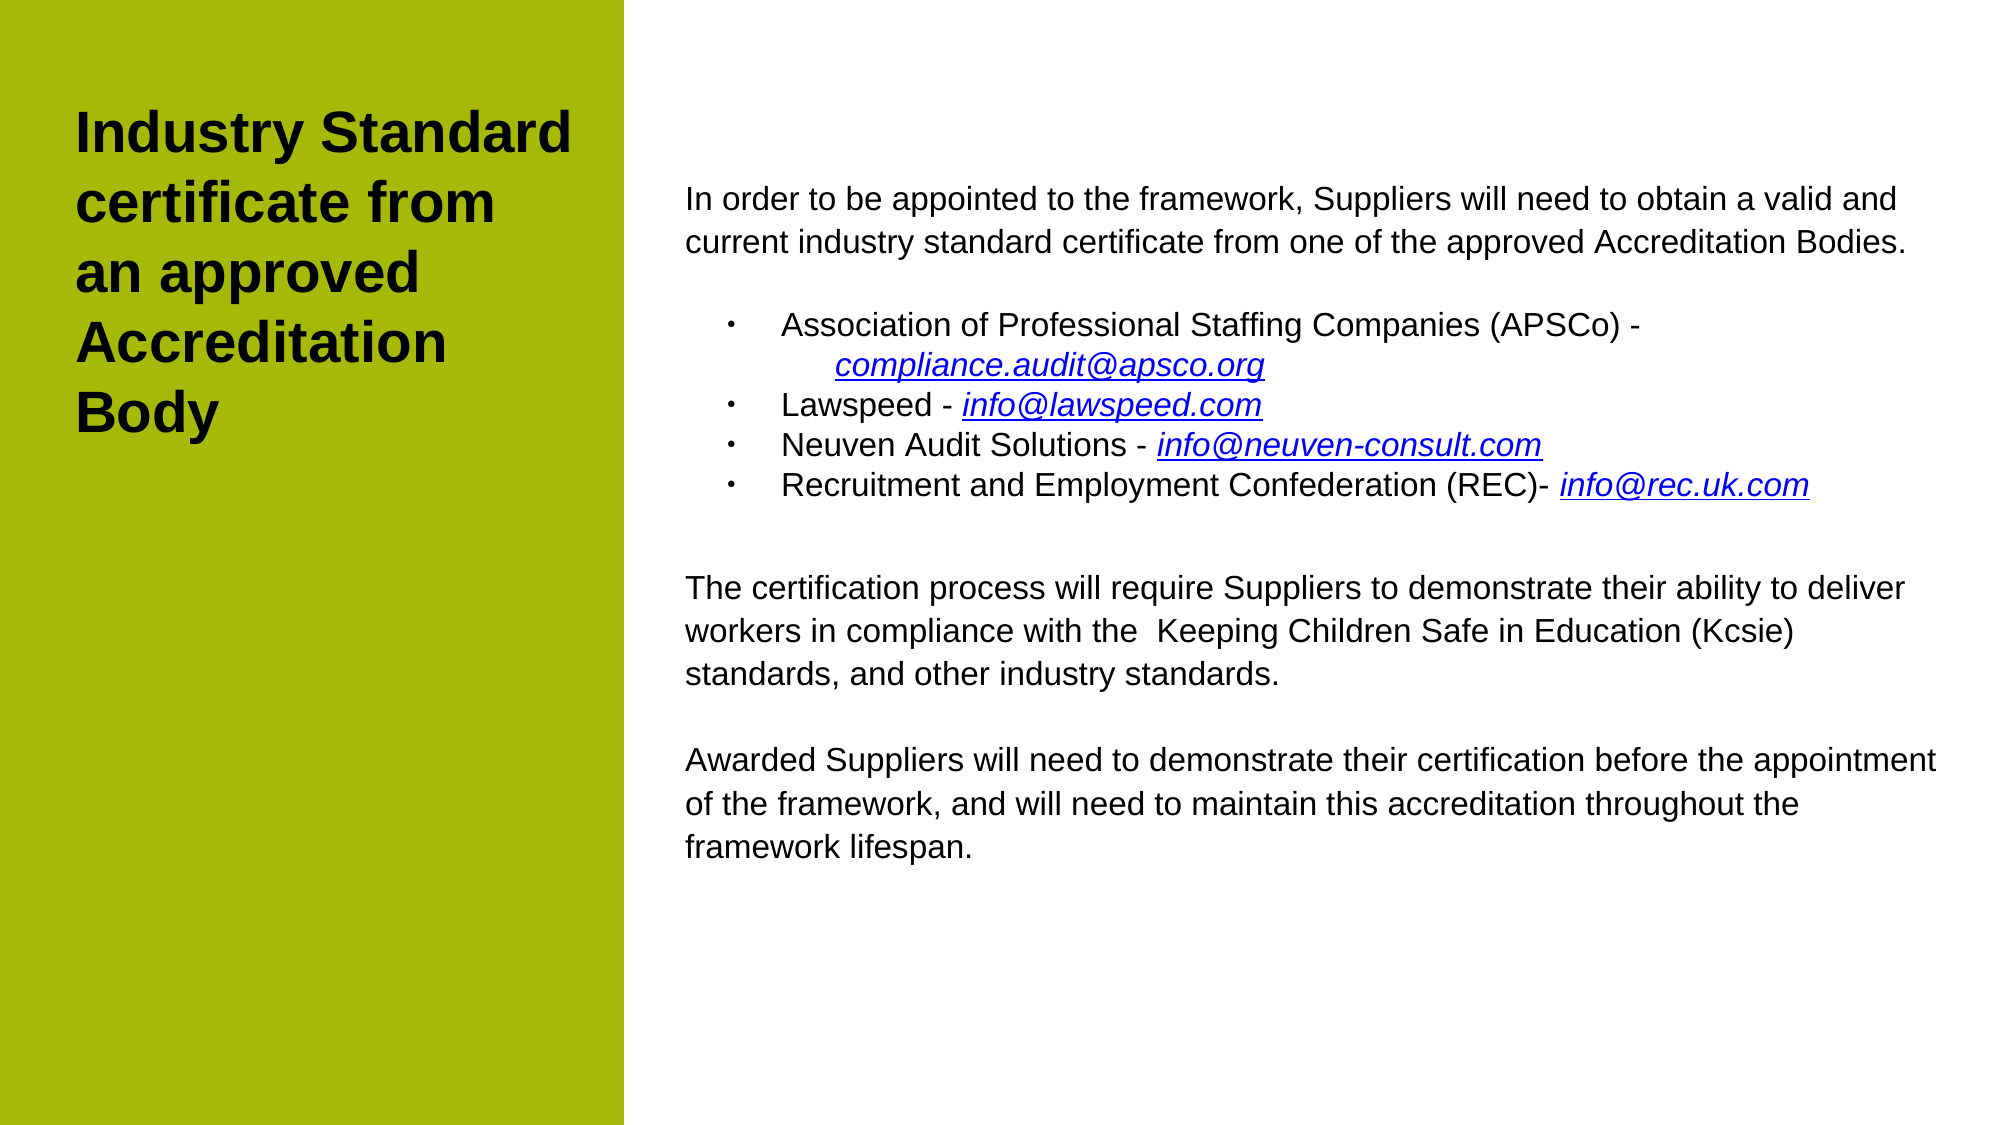

# Industry Standard certificate from an approved Accreditation Body
In order to be appointed to the framework, Suppliers will need to obtain a valid and current industry standard certificate from one of the approved Accreditation Bodies.
Association of Professional Staffing Companies (APSCo) - compliance.audit@apsco.org
Lawspeed - info@lawspeed.com
Neuven Audit Solutions - info@neuven-consult.com
Recruitment and Employment Confederation (REC)- info@rec.uk.com
The certification process will require Suppliers to demonstrate their ability to deliver workers in compliance with the Keeping Children Safe in Education (Kcsie) standards, and other industry standards.
Awarded Suppliers will need to demonstrate their certification before the appointment of the framework, and will need to maintain this accreditation throughout the framework lifespan.